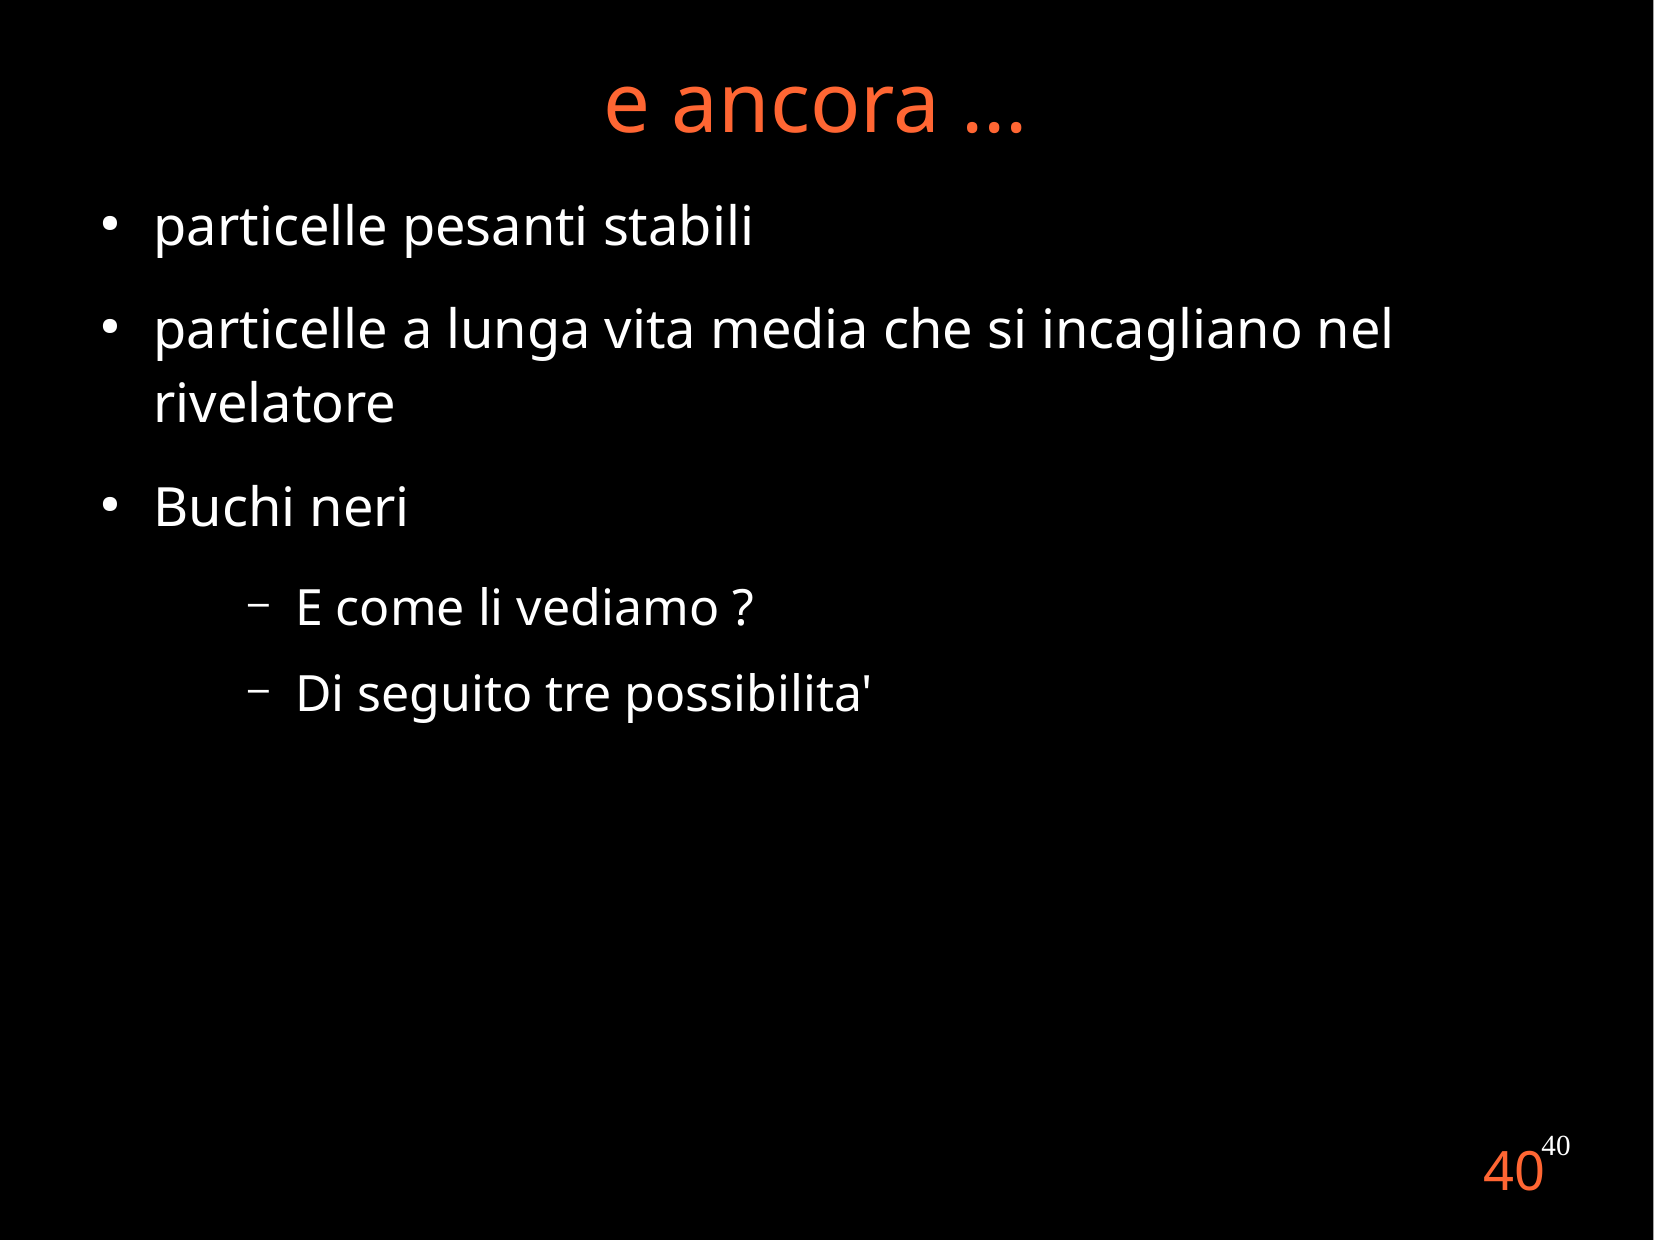

# e ancora ...
particelle pesanti stabili
particelle a lunga vita media che si incagliano nel rivelatore
Buchi neri
E come li vediamo ?
Di seguito tre possibilita'
40